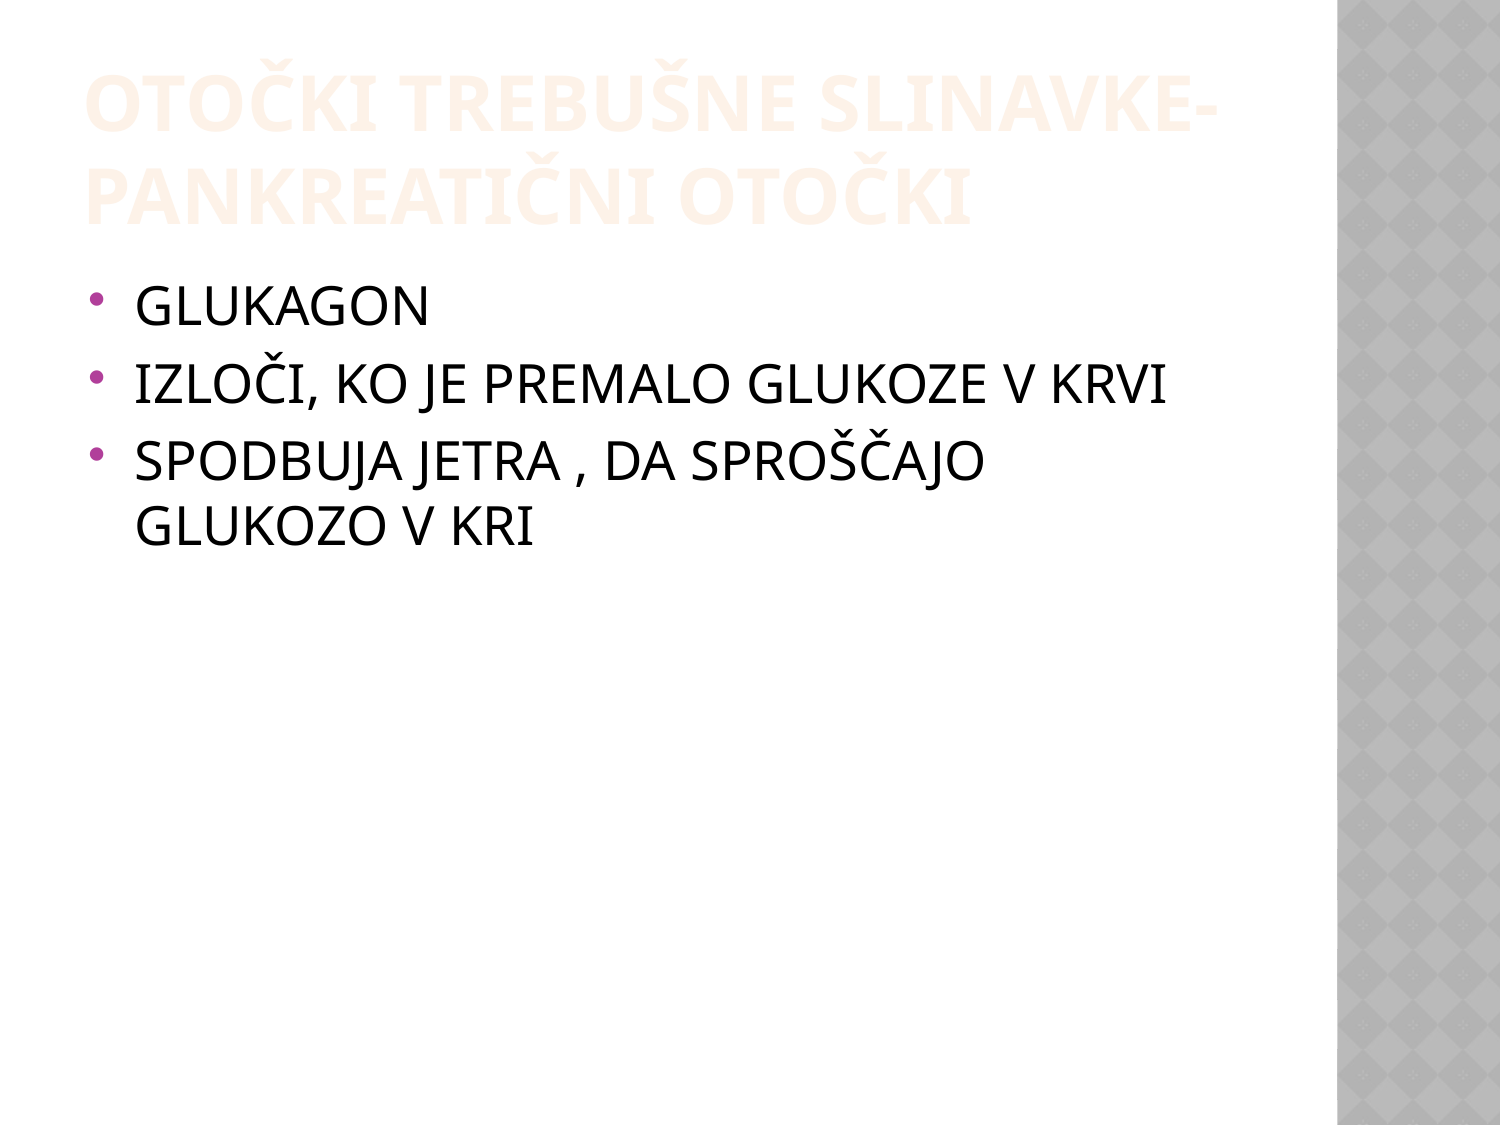

# OTOČKI TREBUŠNE SLINAVKE-PANKREATIČNI OTOČKI
GLUKAGON
IZLOČI, KO JE PREMALO GLUKOZE V KRVI
SPODBUJA JETRA , DA SPROŠČAJO GLUKOZO V KRI